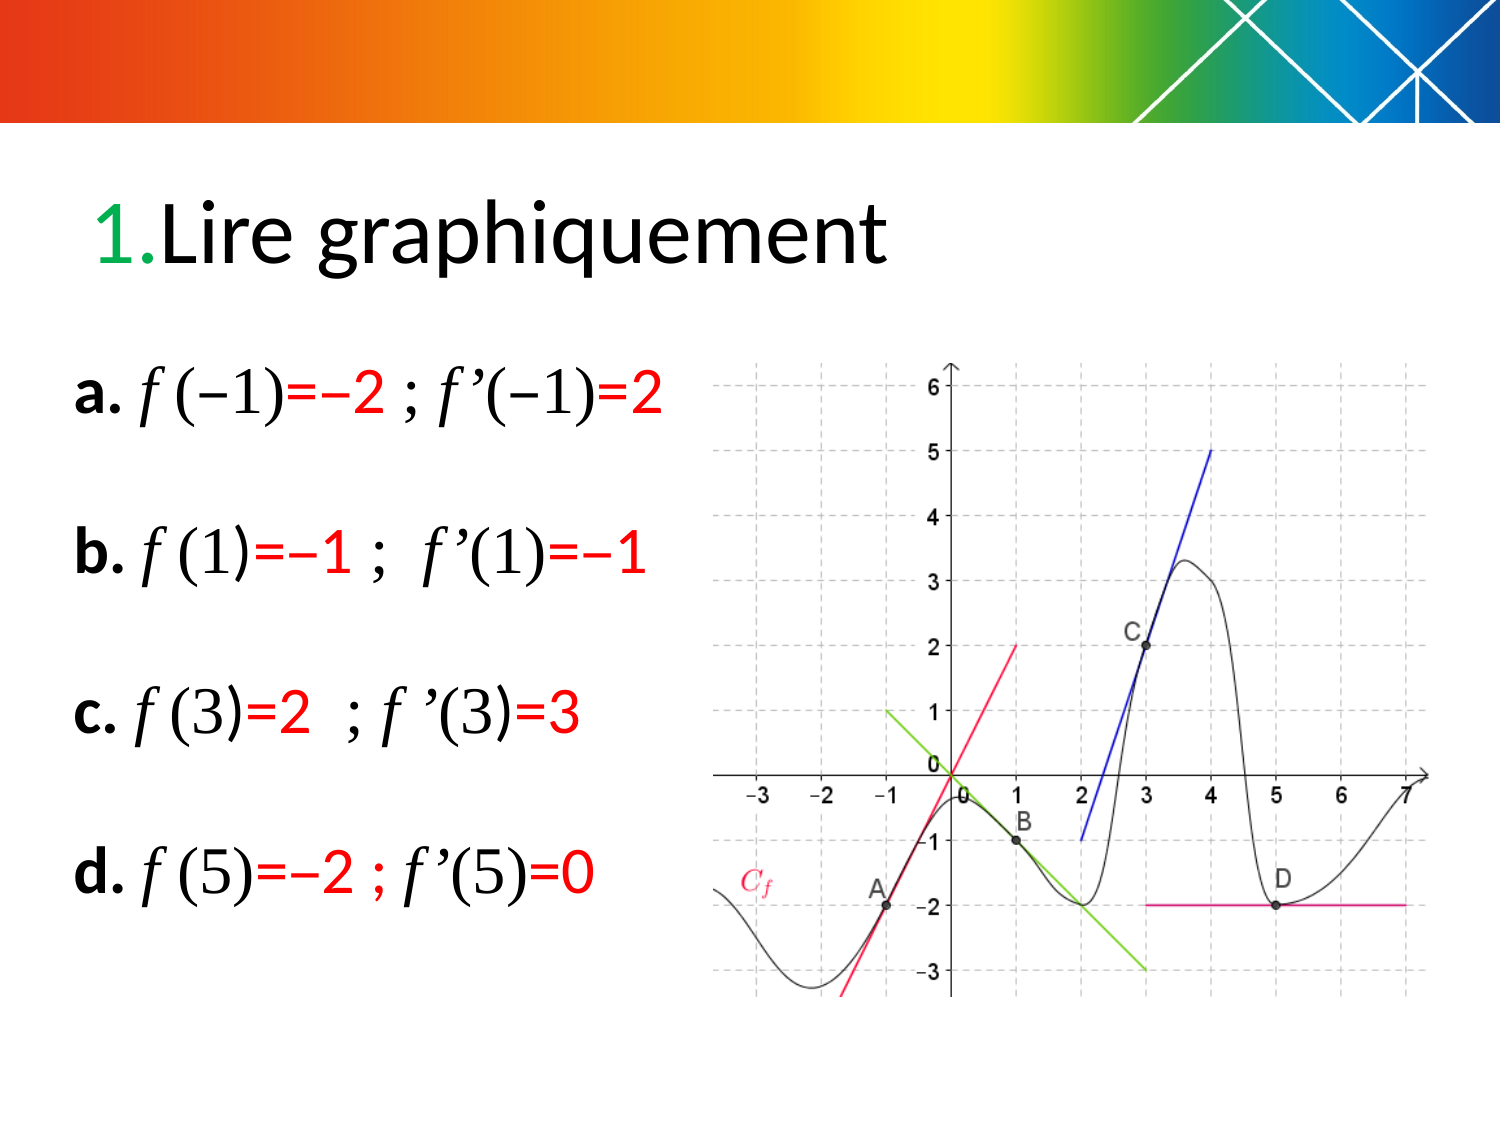

# 1.Lire graphiquement
a. f (–1)=–2 ; f’(–1)=2
b. f (1)=–1 ; f’(1)=–1
c. f (3)=2 ; f ’(3)=3
d. f (5)=–2 ; f’(5)=0